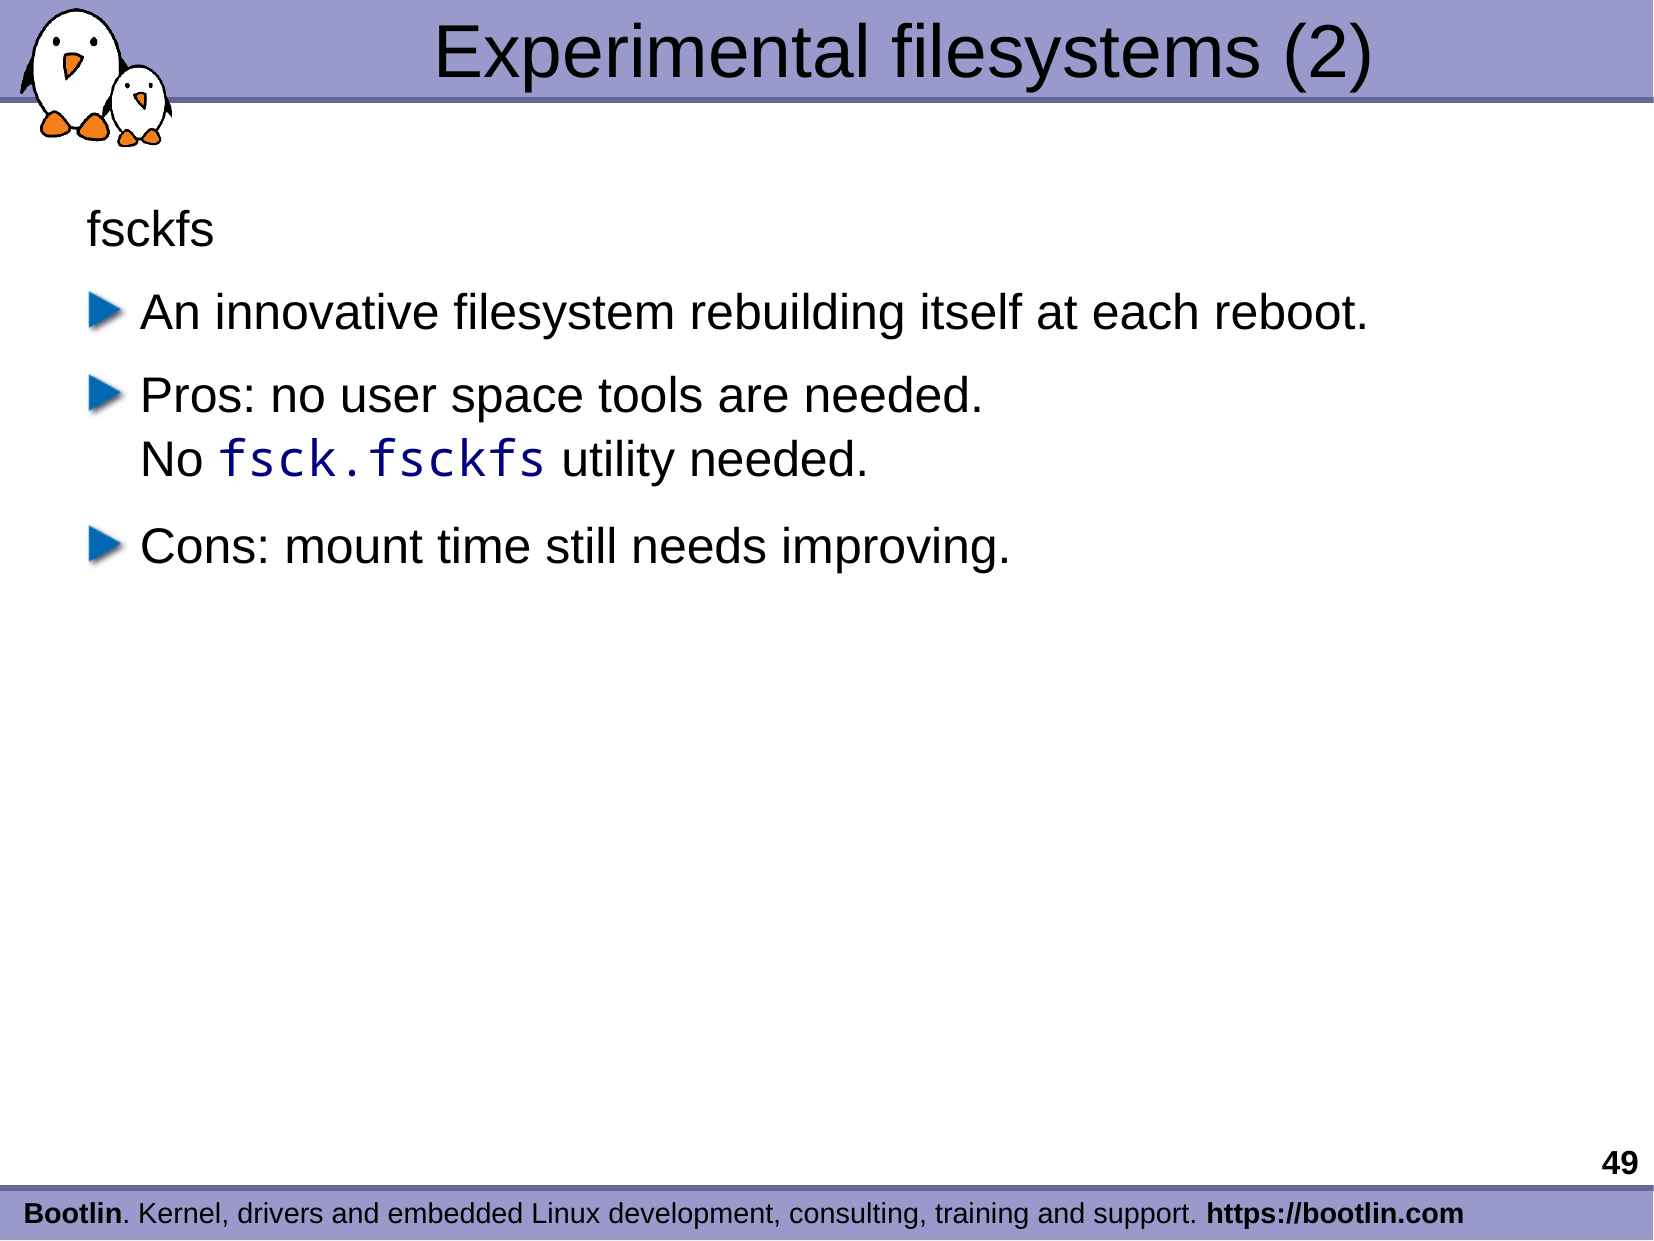

# Experimental filesystems (2)
fsckfs
An innovative filesystem rebuilding itself at each reboot.
Pros: no user space tools are needed.
No fsck.fsckfs utility needed.
Cons: mount time still needs improving.